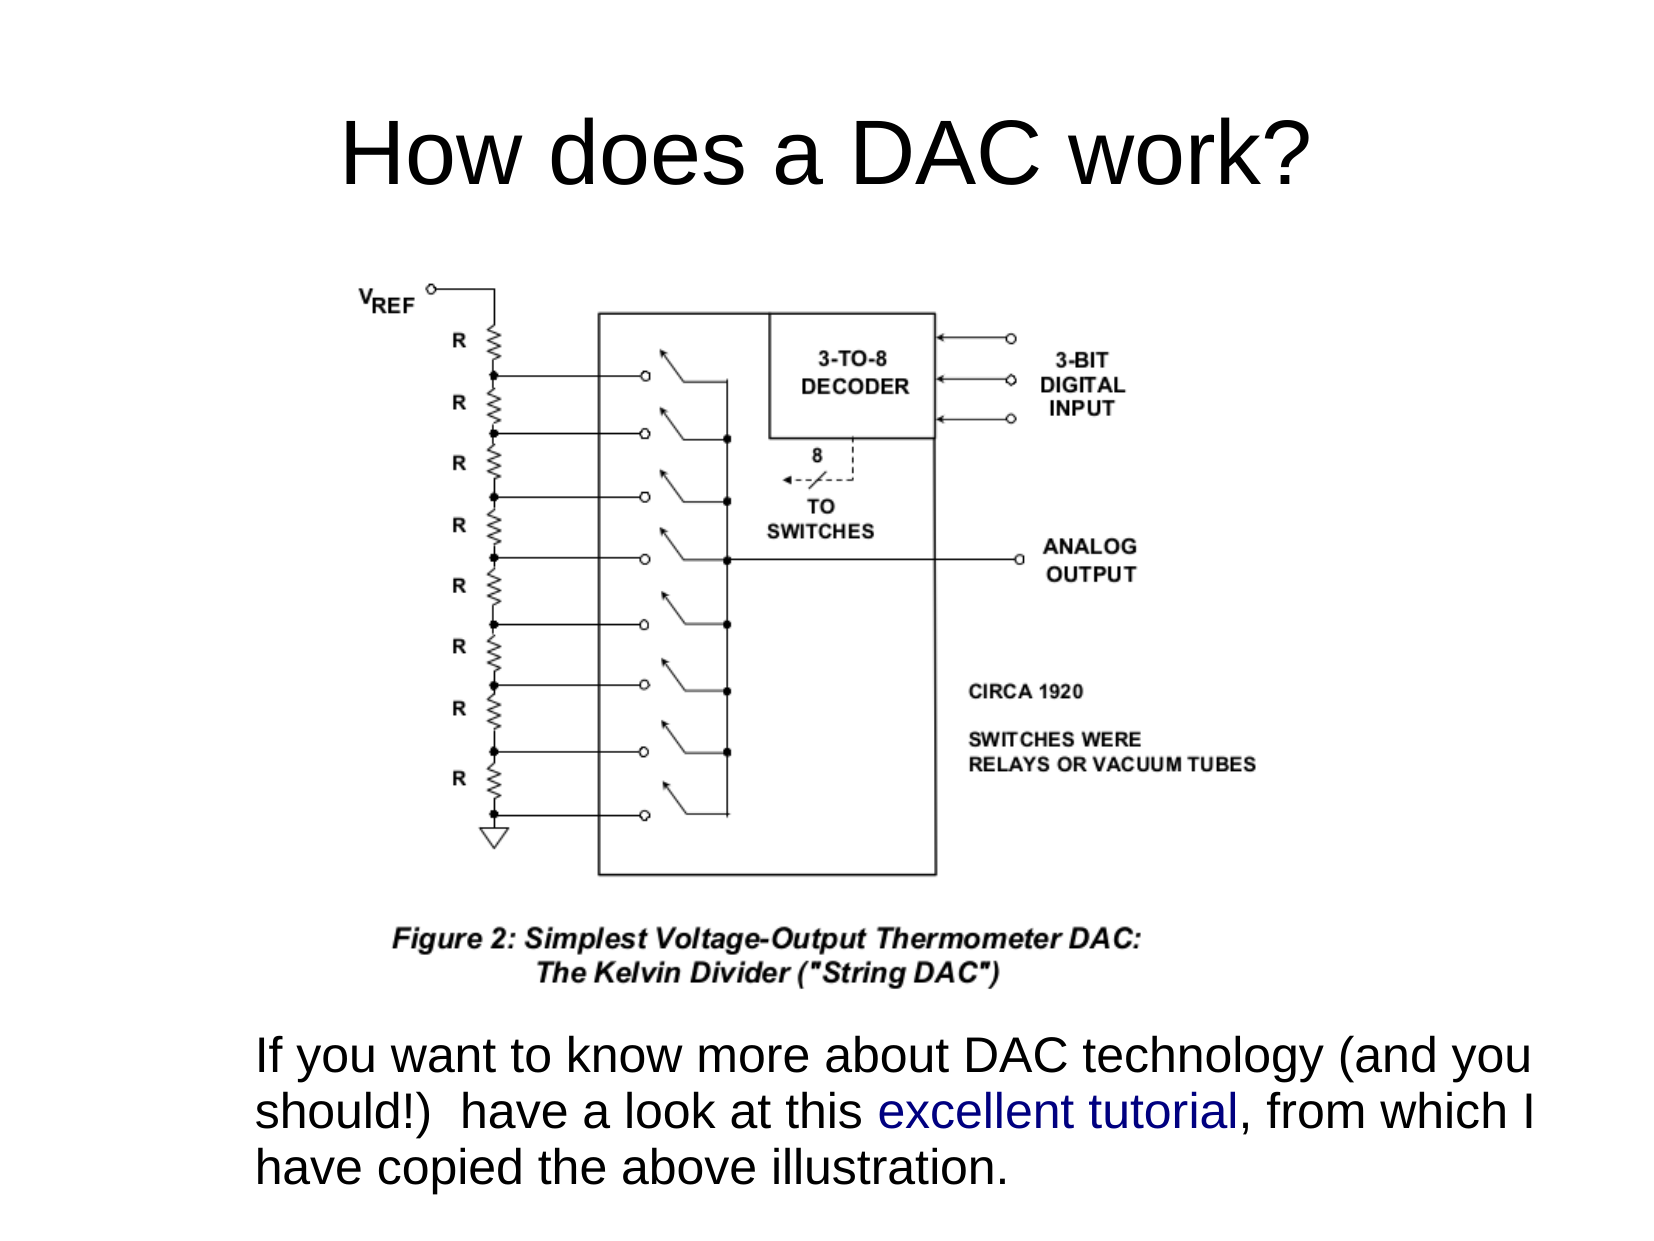

# How does a DAC work?
If you want to know more about DAC technology (and you should!) have a look at this excellent tutorial, from which I have copied the above illustration.